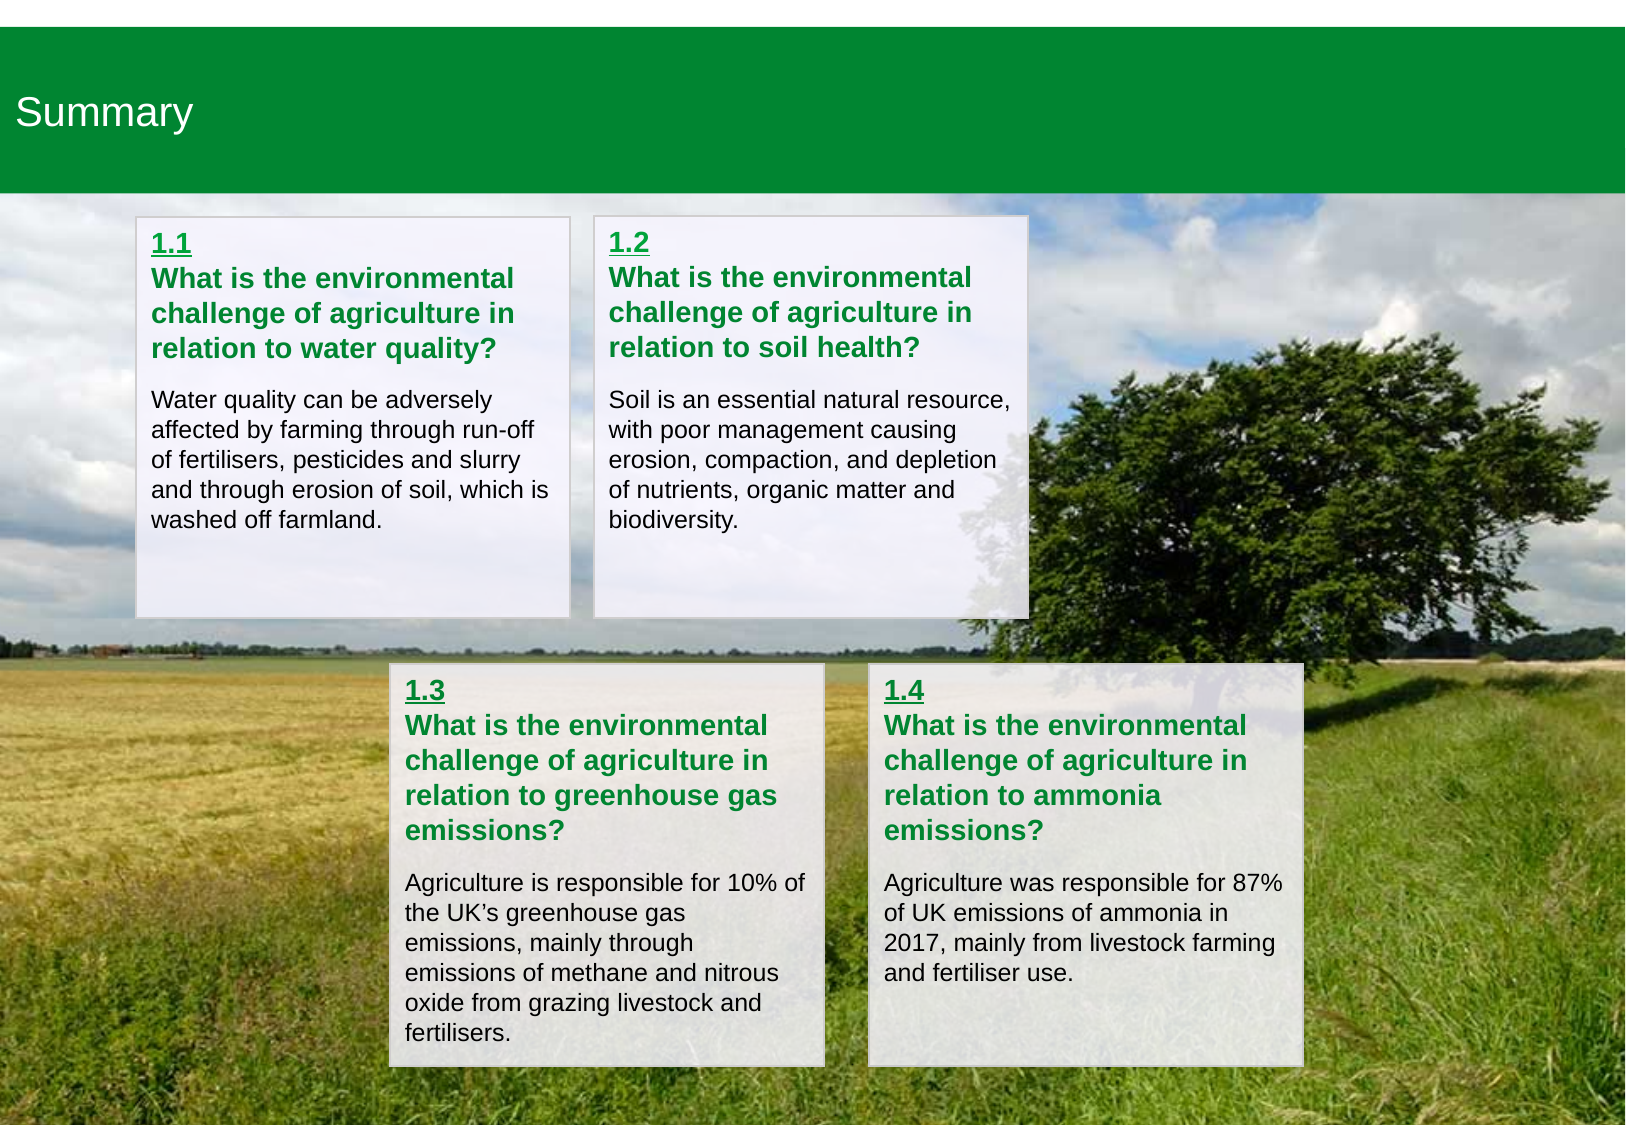

Summary
# Summary slide 1
1.2
What is the environmental challenge of agriculture in relation to soil health?
Soil is an essential natural resource, with poor management causing erosion, compaction, and depletion of nutrients, organic matter and biodiversity.
1.1
What is the environmental challenge of agriculture in relation to water quality?
Water quality can be adversely affected by farming through run-off of fertilisers, pesticides and slurry and through erosion of soil, which is washed off farmland.
1.3
What is the environmental challenge of agriculture in relation to greenhouse gas emissions?
Agriculture is responsible for 10% of the UK’s greenhouse gas emissions, mainly through emissions of methane and nitrous oxide from grazing livestock and fertilisers.
1.4
What is the environmental challenge of agriculture in relation to ammonia emissions?
Agriculture was responsible for 87% of UK emissions of ammonia in 2017, mainly from livestock farming and fertiliser use.